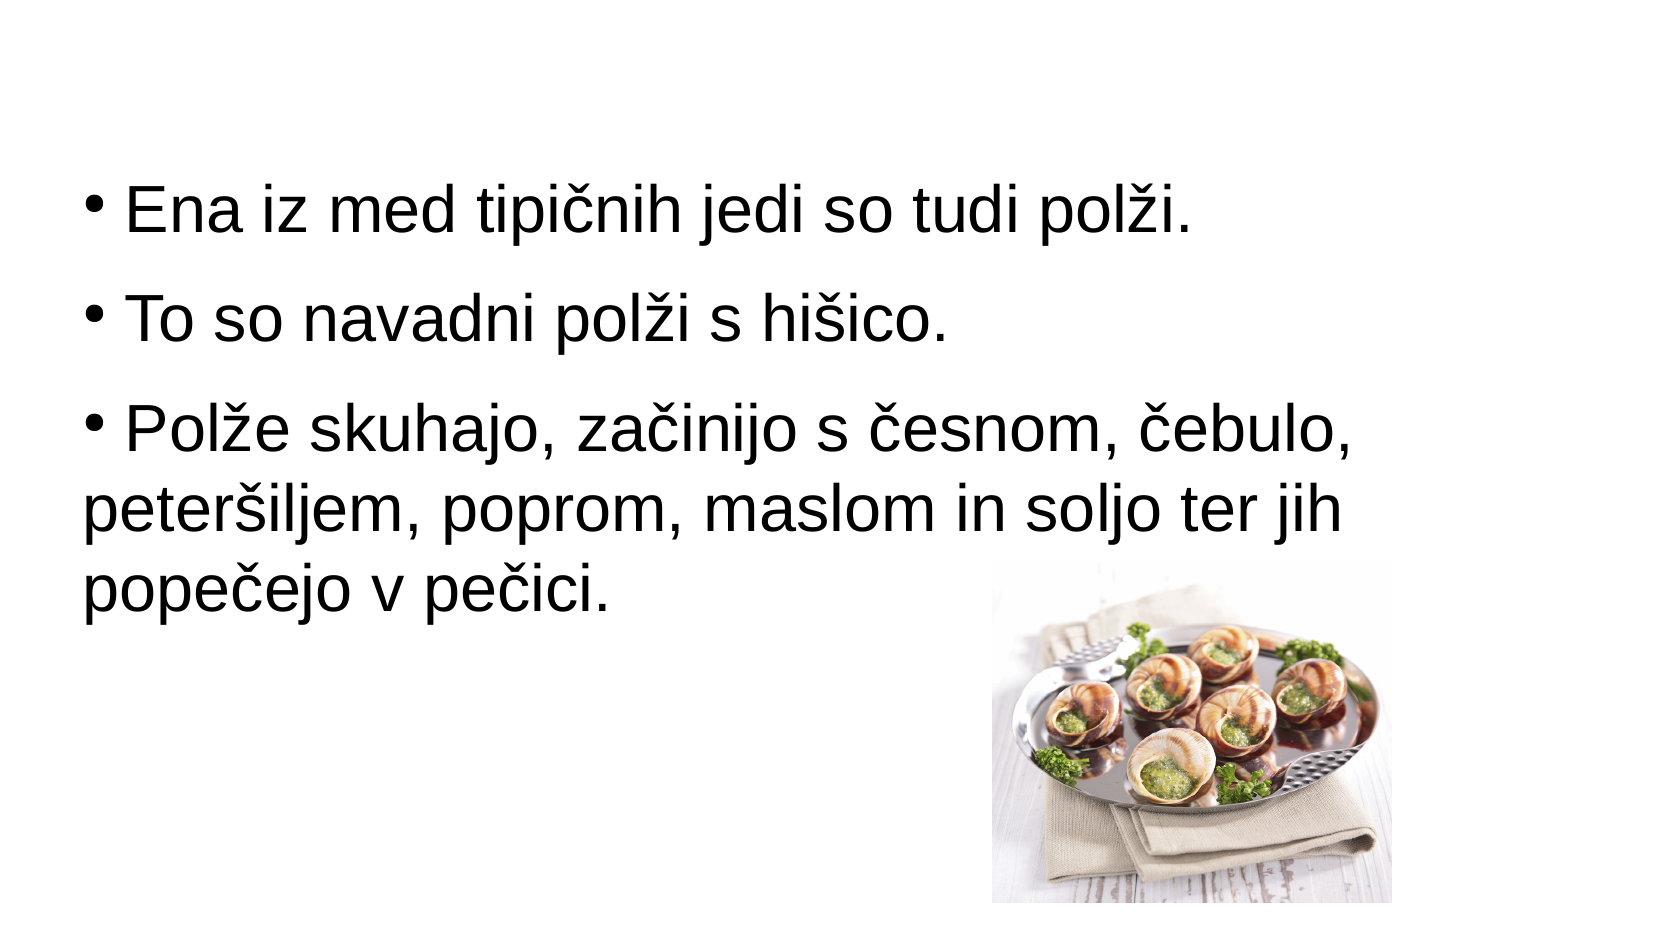

# Ena iz med tipičnih jedi so tudi polži.
 To so navadni polži s hišico.
 Polže skuhajo, začinijo s česnom, čebulo, peteršiljem, poprom, maslom in soljo ter jih popečejo v pečici.